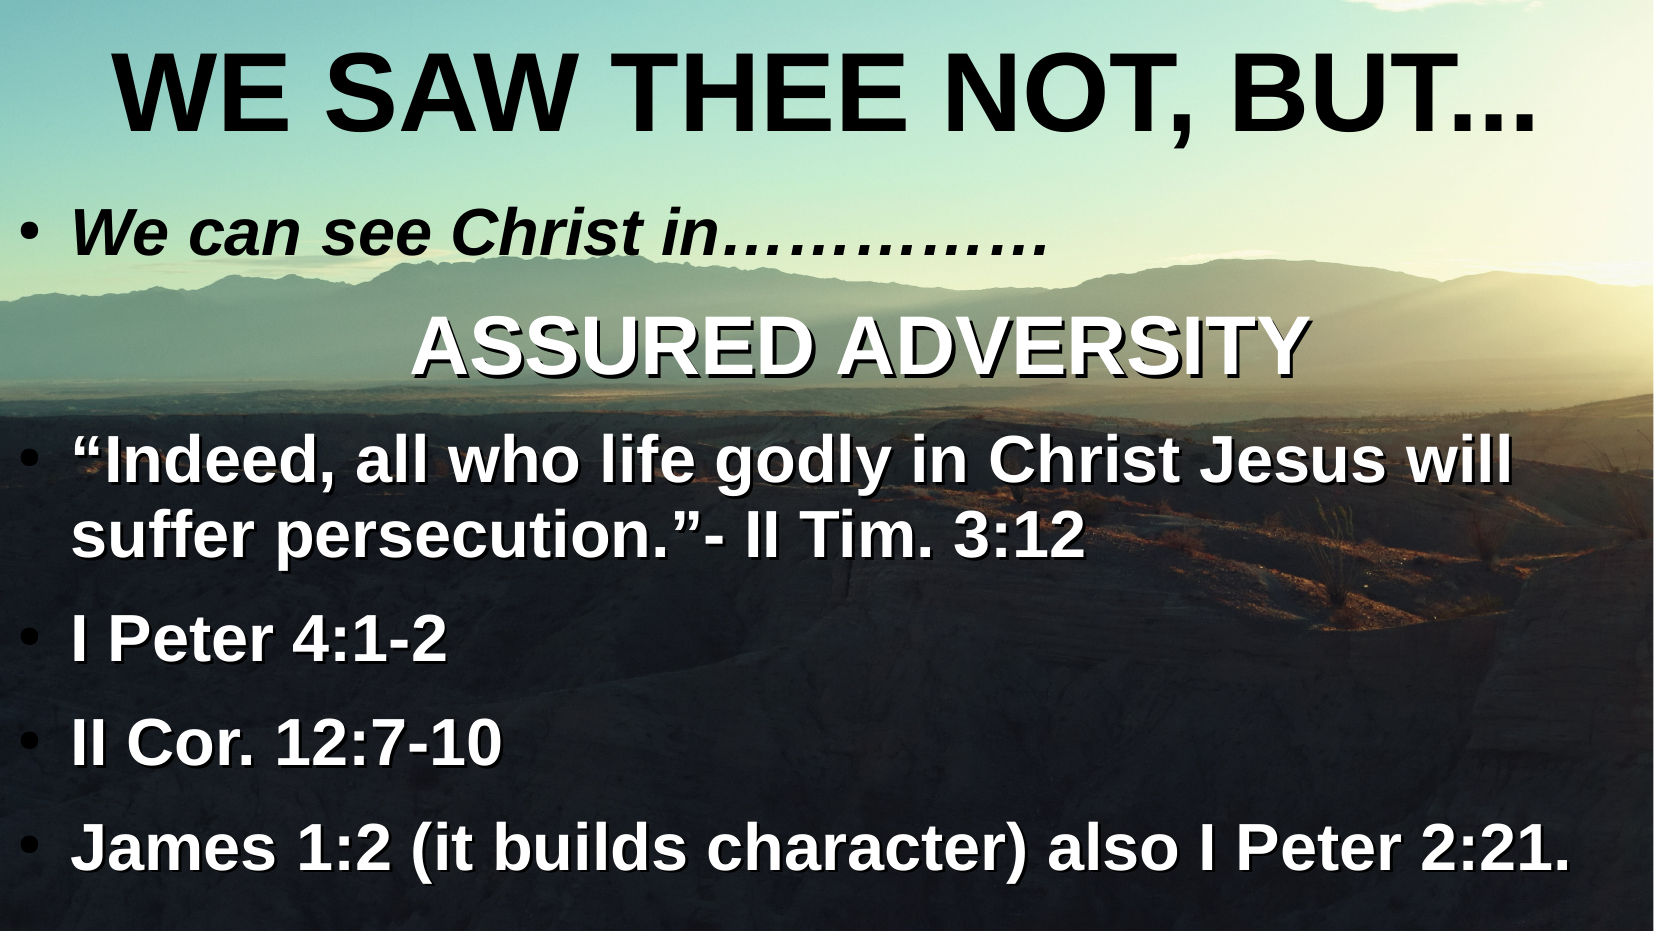

# WE SAW THEE NOT, BUT...
We can see Christ in……………
ASSURED ADVERSITY
“Indeed, all who life godly in Christ Jesus will suffer persecution.”- II Tim. 3:12
I Peter 4:1-2
II Cor. 12:7-10
James 1:2 (it builds character) also I Peter 2:21.